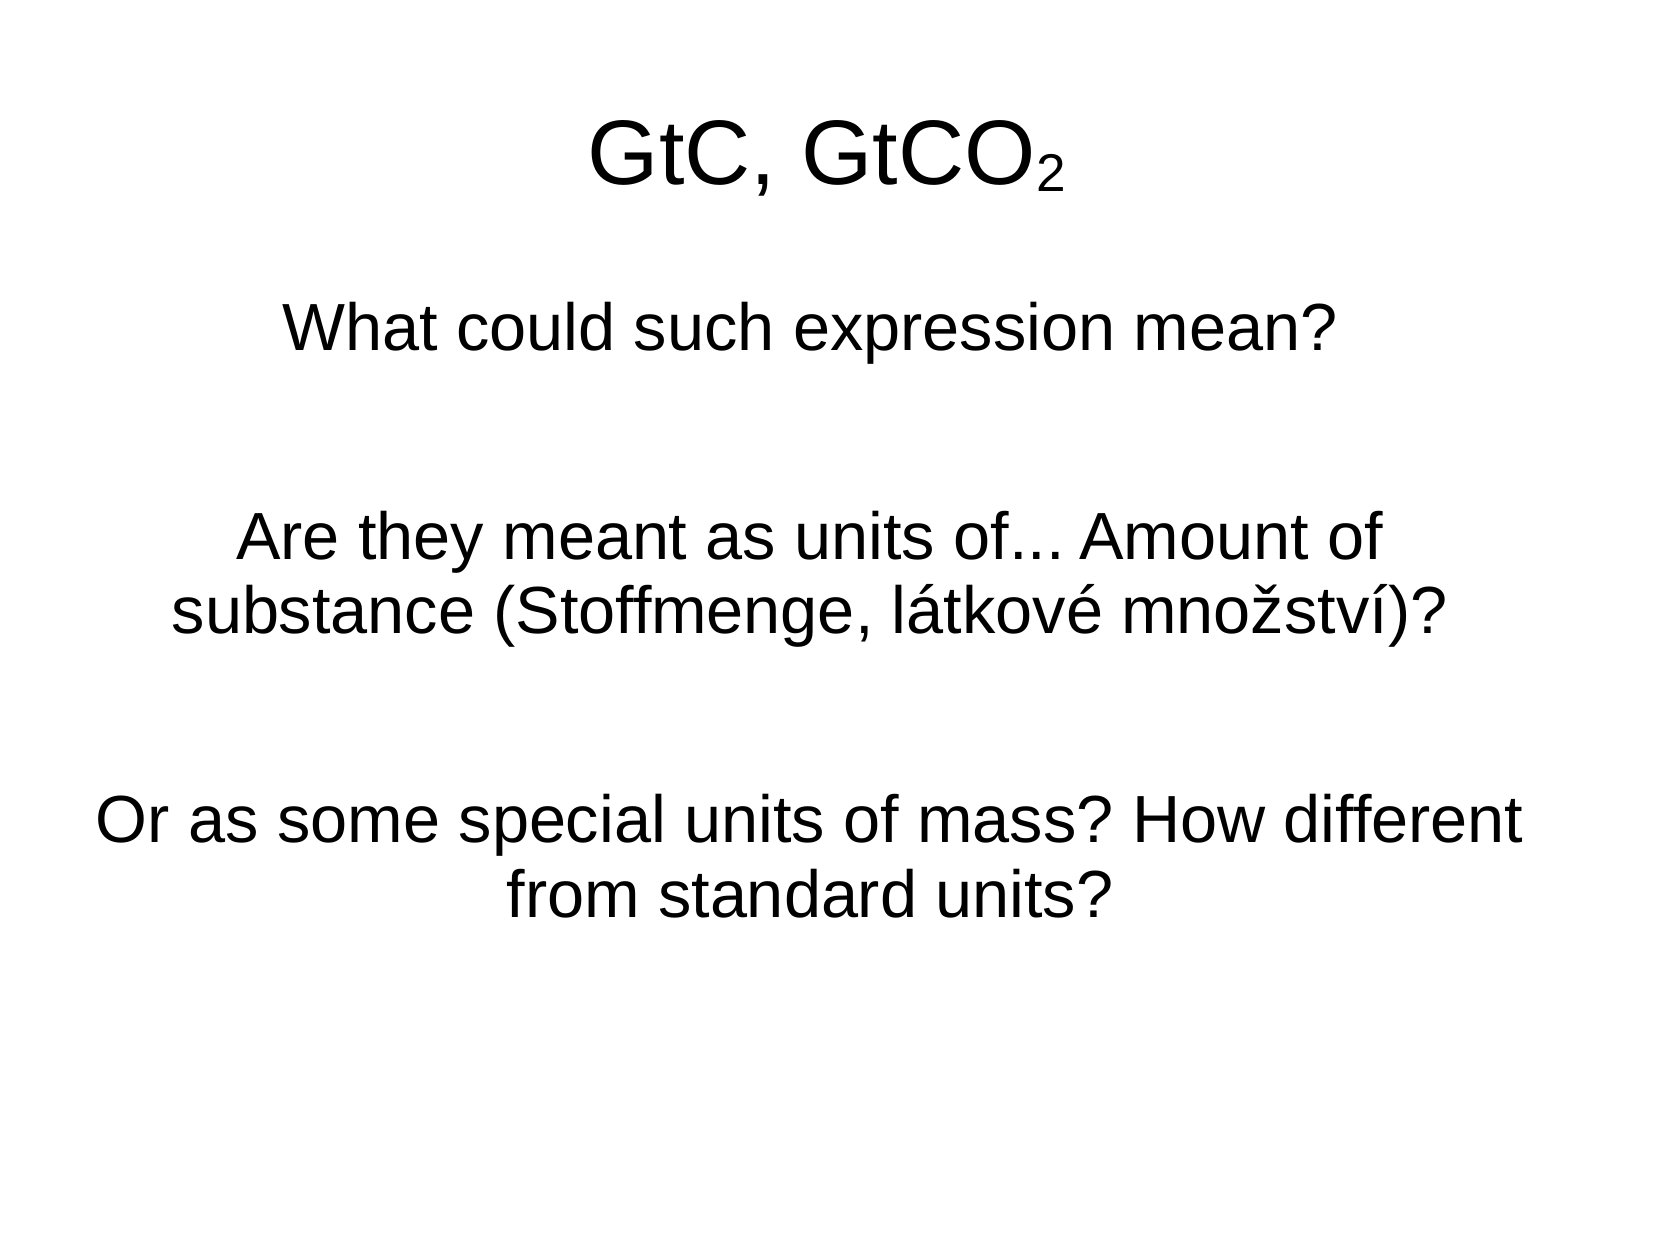

# GtC, GtCO2
What could such expression mean?
Are they meant as units of... Amount of substance (Stoffmenge, látkové množství)?
Or as some special units of mass? How different from standard units?